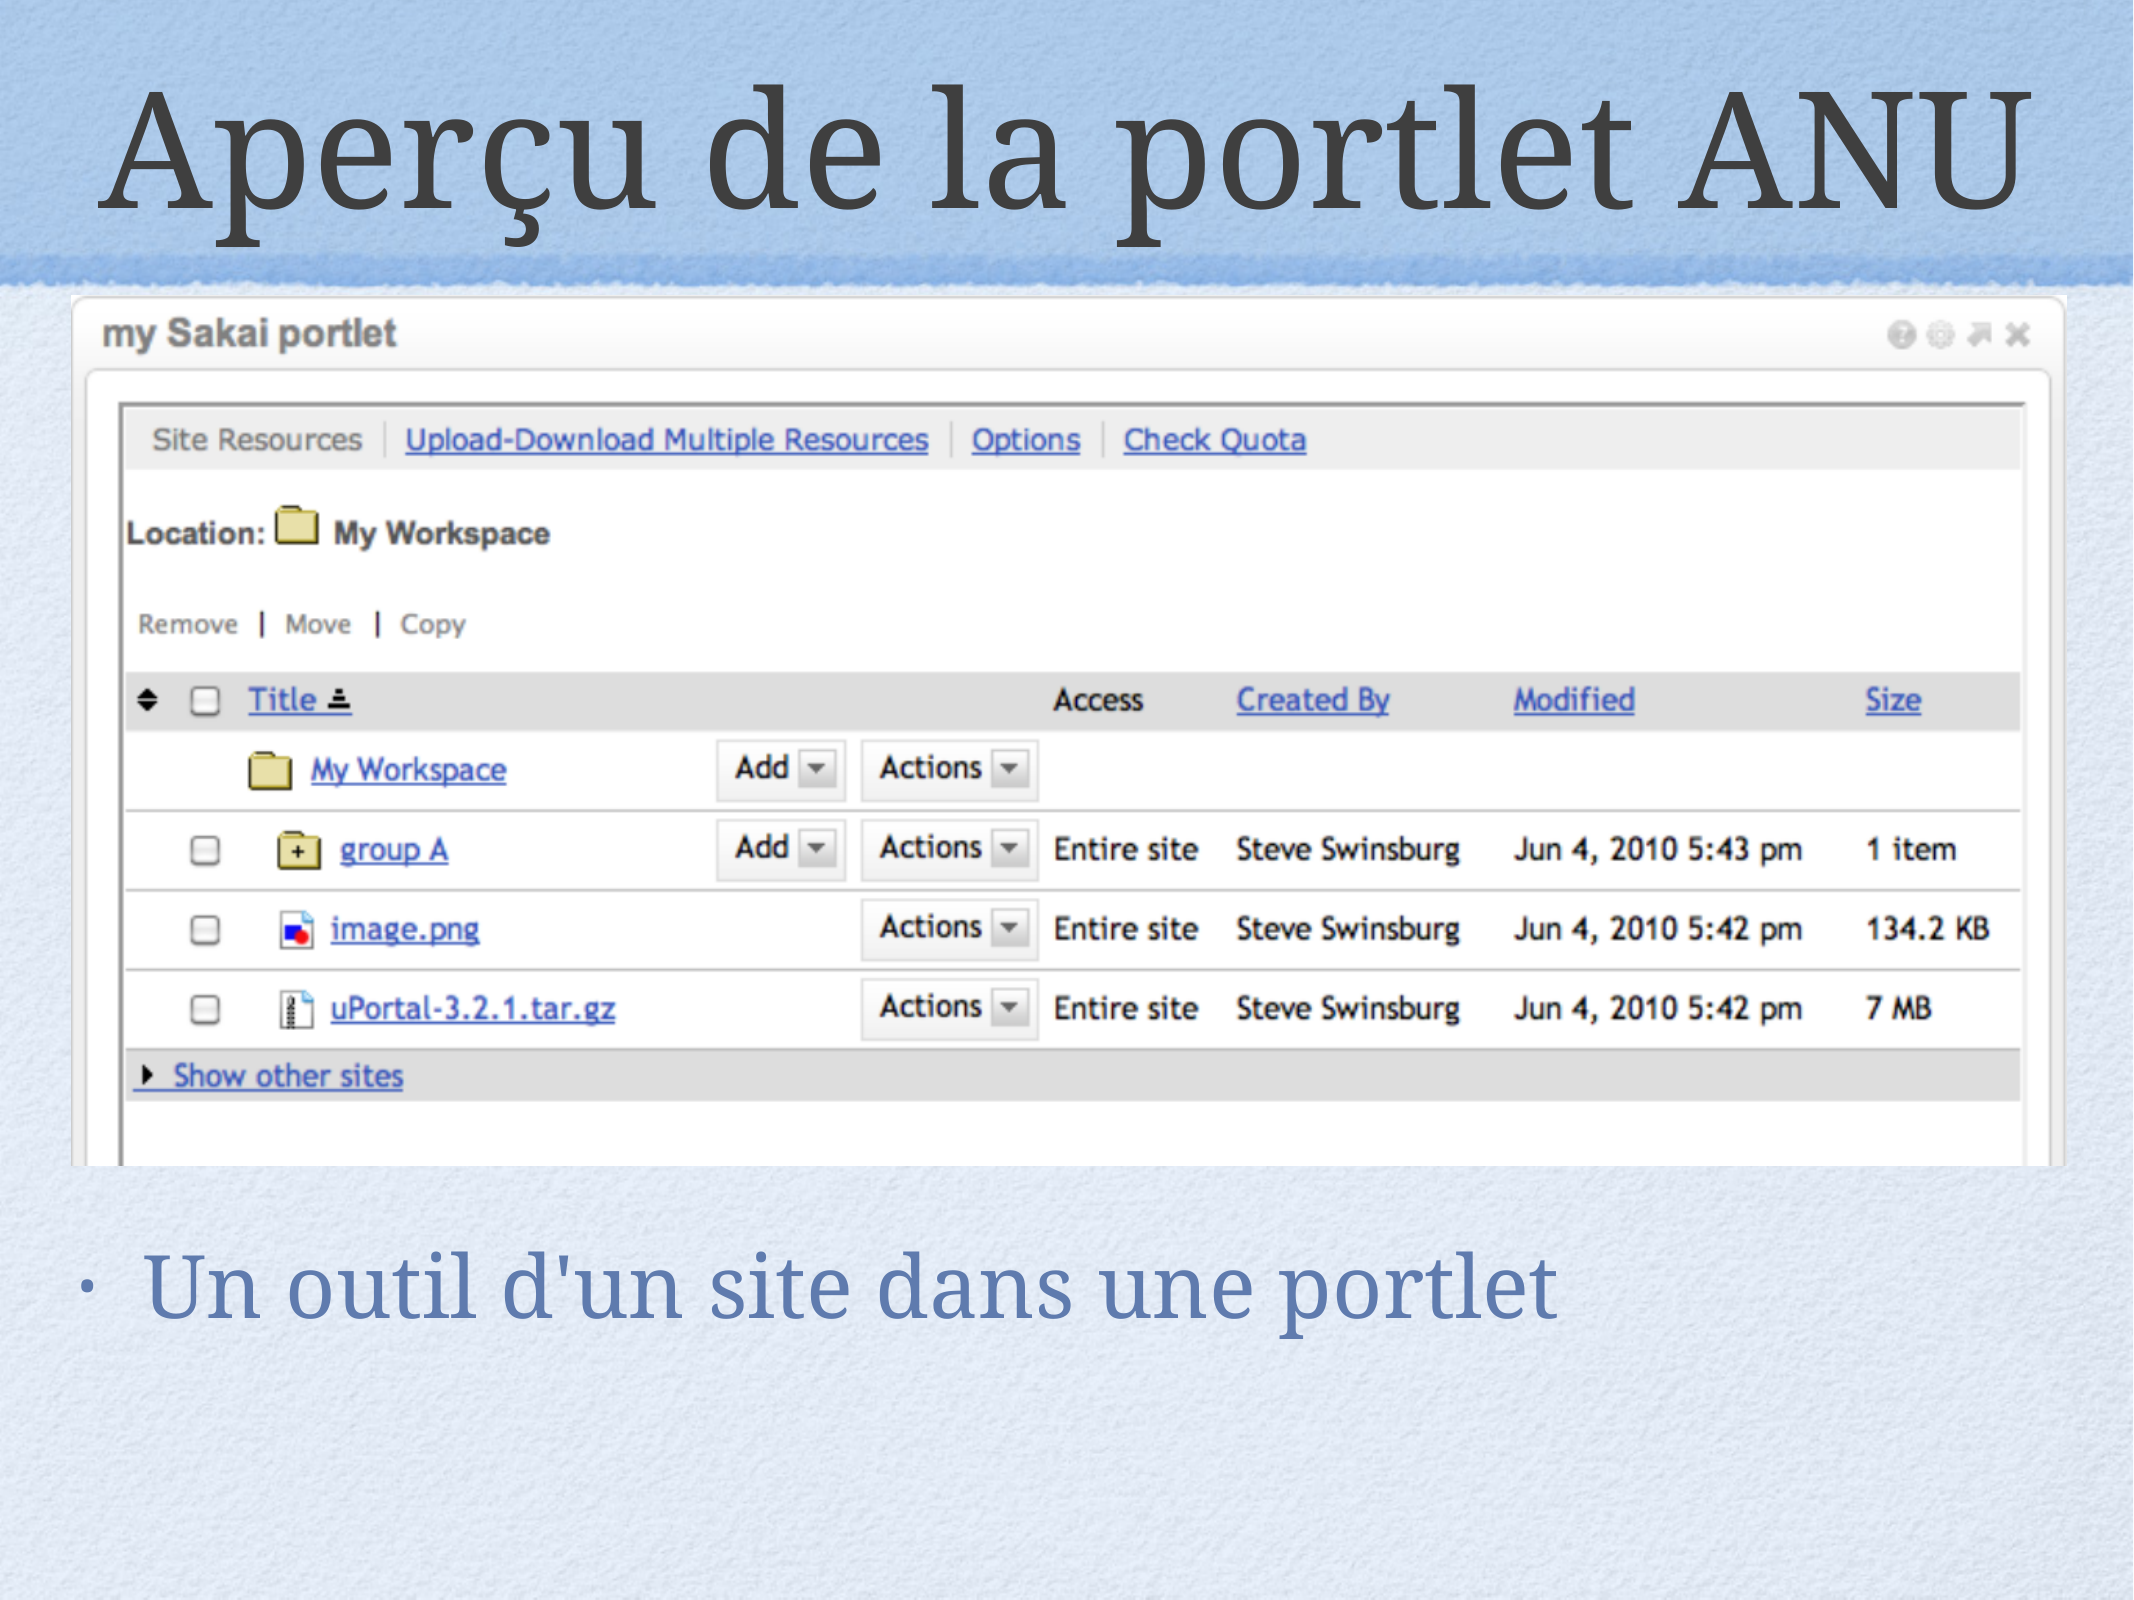

# Aperçu de la portlet ANU
Un outil d'un site dans une portlet